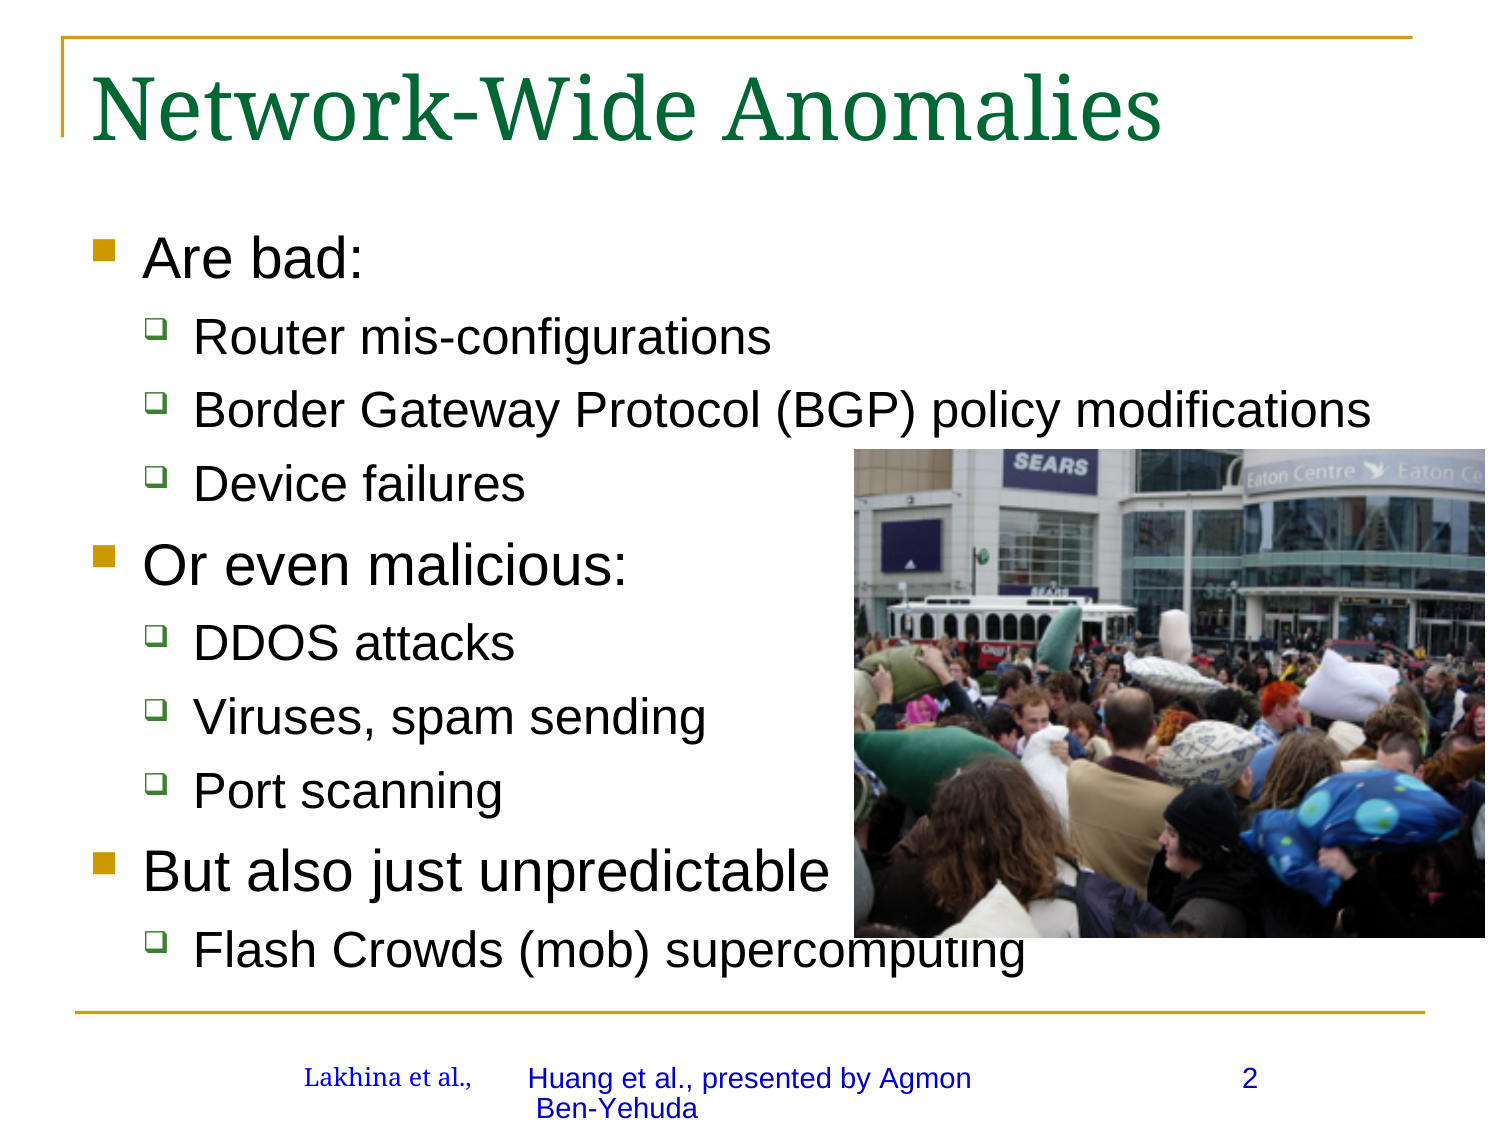

# Network-Wide Anomalies
Are bad:
Router mis-configurations
Border Gateway Protocol (BGP) policy modifications
Device failures
Or even malicious:
DDOS attacks
Viruses, spam sending
Port scanning
But also just unpredictable
Flash Crowds (mob) supercomputing
Huang et al., presented by Agmon Ben-Yehuda
2
Lakhina et al.,